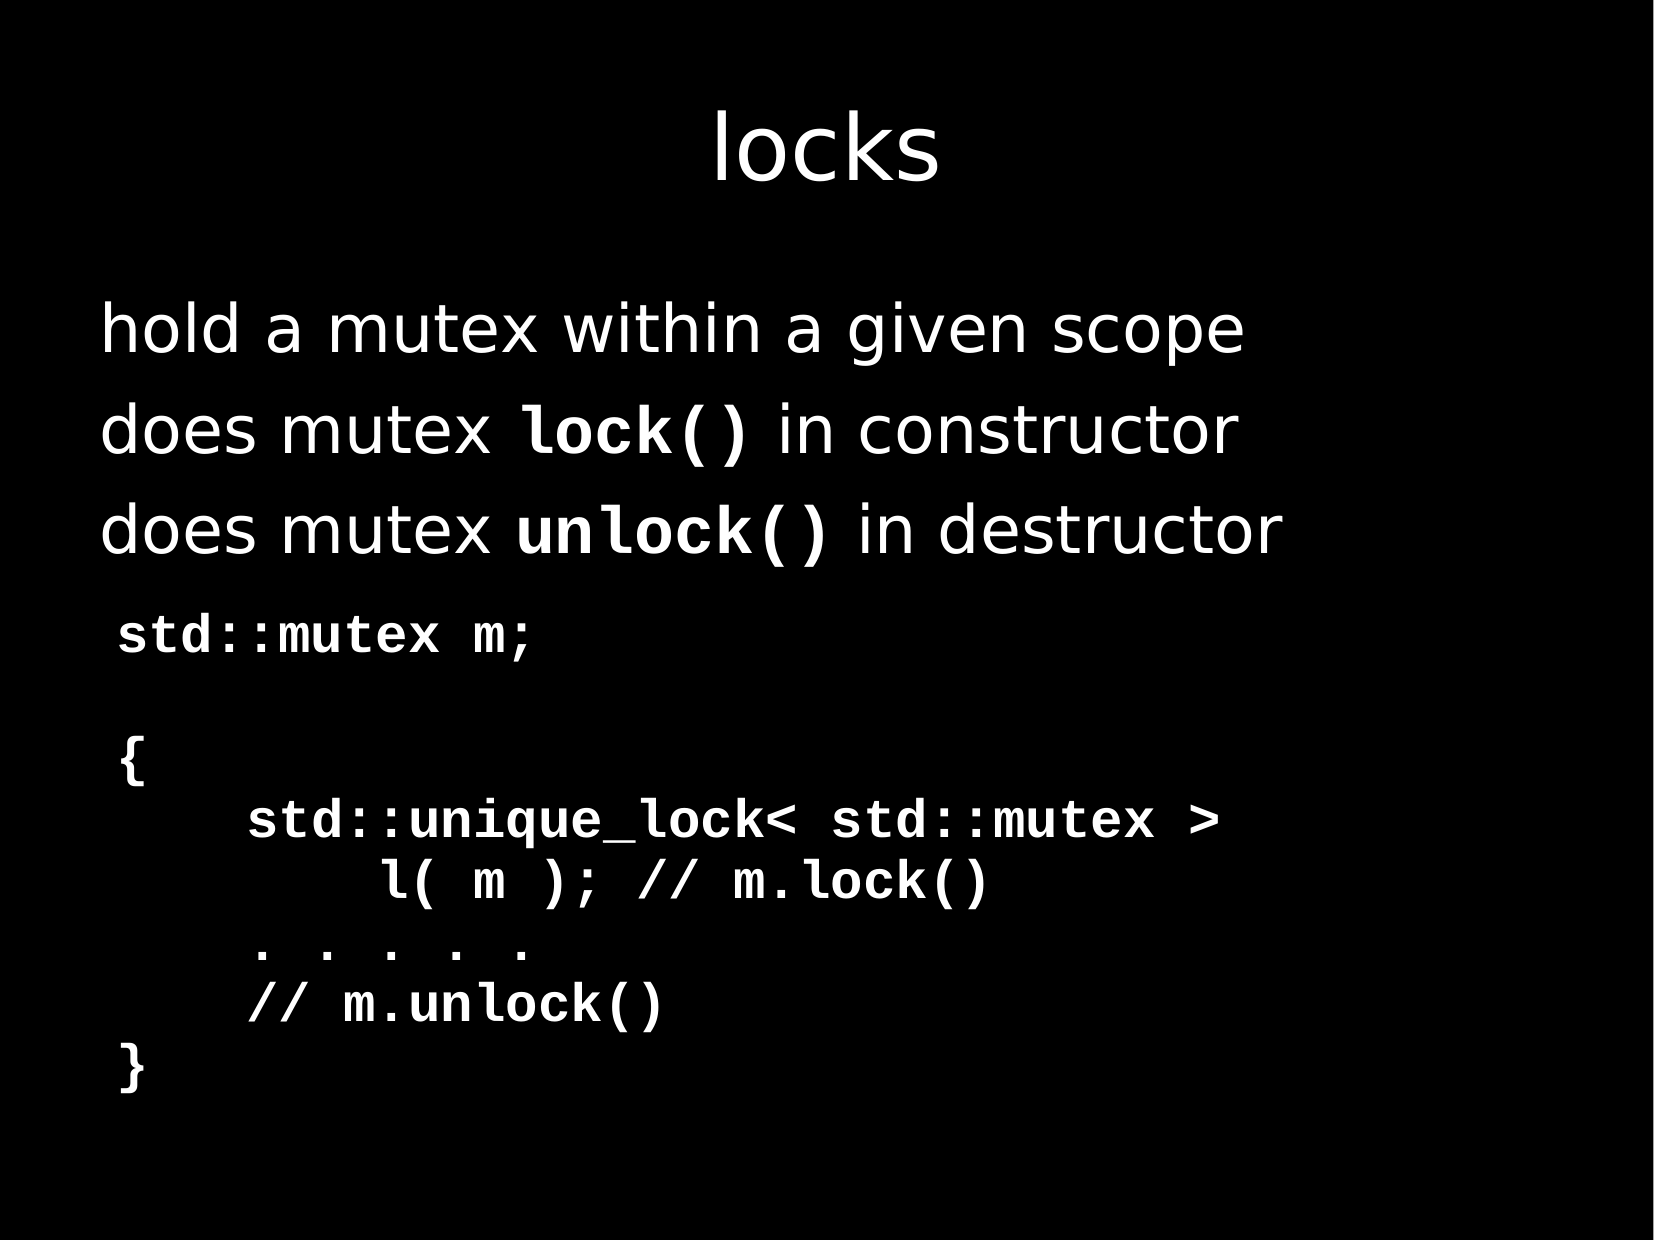

# locks
hold a mutex within a given scope
does mutex lock() in constructor
does mutex unlock() in destructor
std::mutex m;
{
 std::unique_lock< std::mutex >
 l( m ); // m.lock()
 . . . . .
 // m.unlock()
}